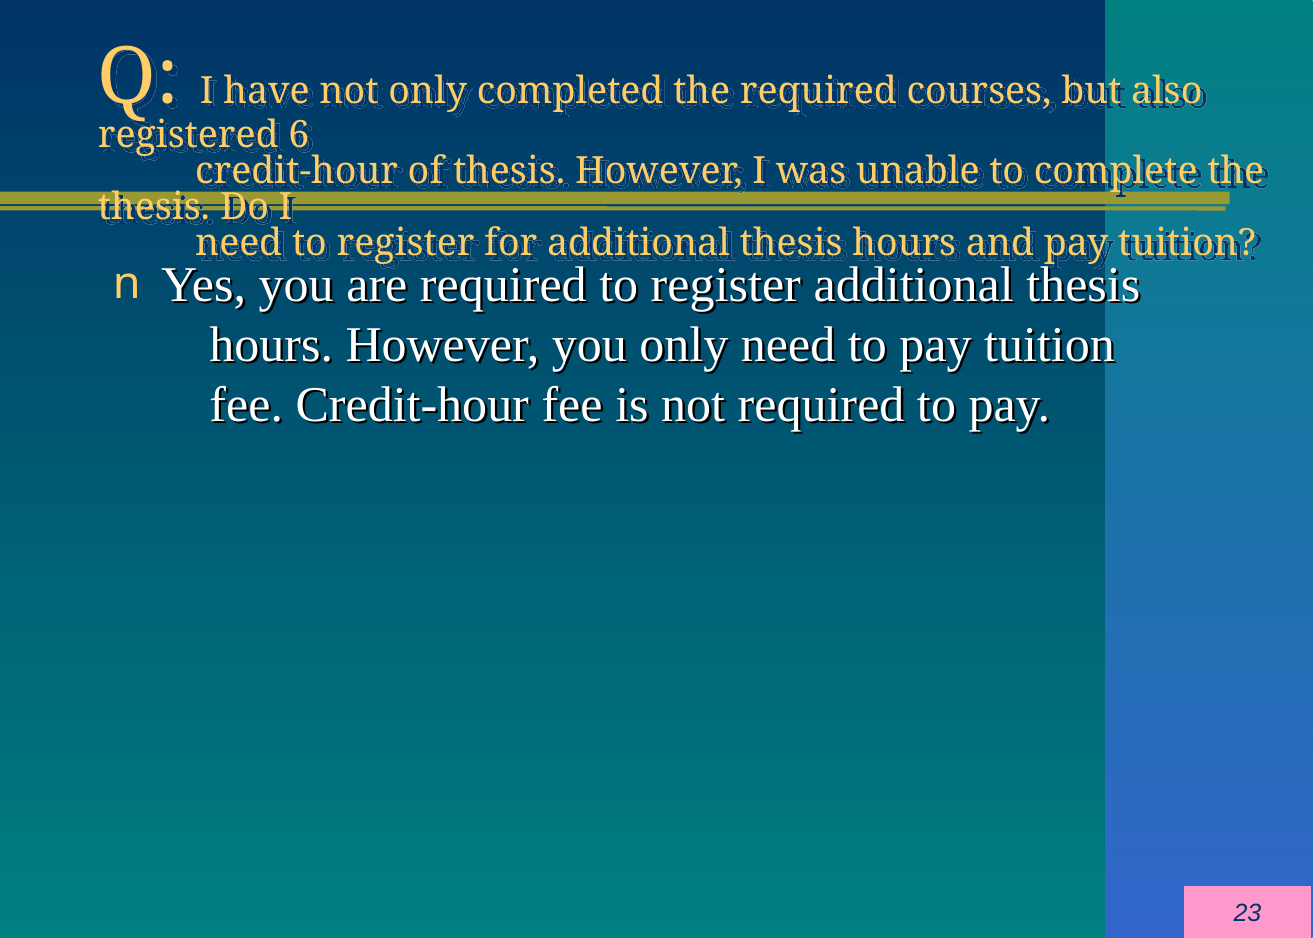

Q: I have not only completed the required courses, but also registered 6
 credit-hour of thesis. However, I was unable to complete the thesis. Do I
 need to register for additional thesis hours and pay tuition?
# Yes, you are required to register additional thesis hours. However, you only need to pay tuition fee. Credit-hour fee is not required to pay.
23